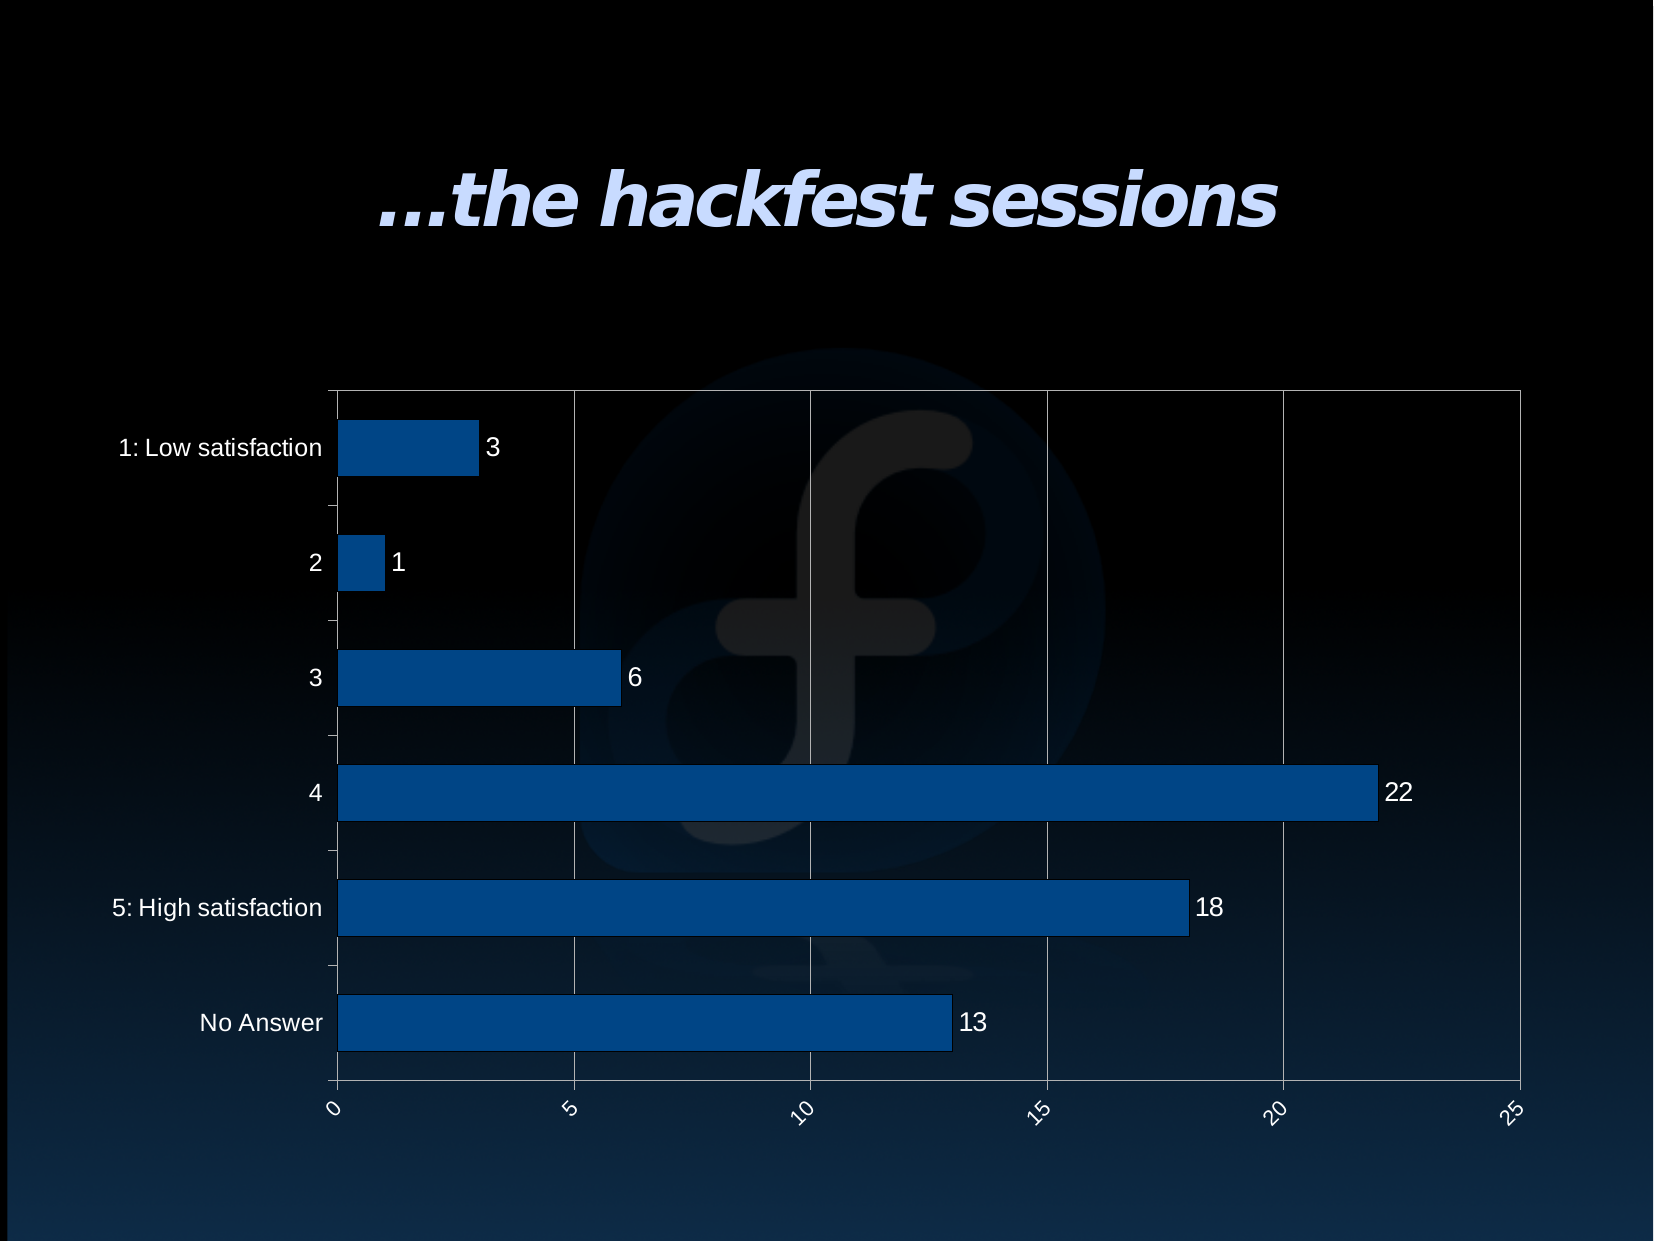

# ...the hackfest sessions
### Chart
| Category | 119 Total Respondents |
|---|---|
| 1: Low satisfaction | 3.0 |
| 2 | 1.0 |
| 3 | 6.0 |
| 4 | 22.0 |
| 5: High satisfaction | 18.0 |
| No Answer | 13.0 |